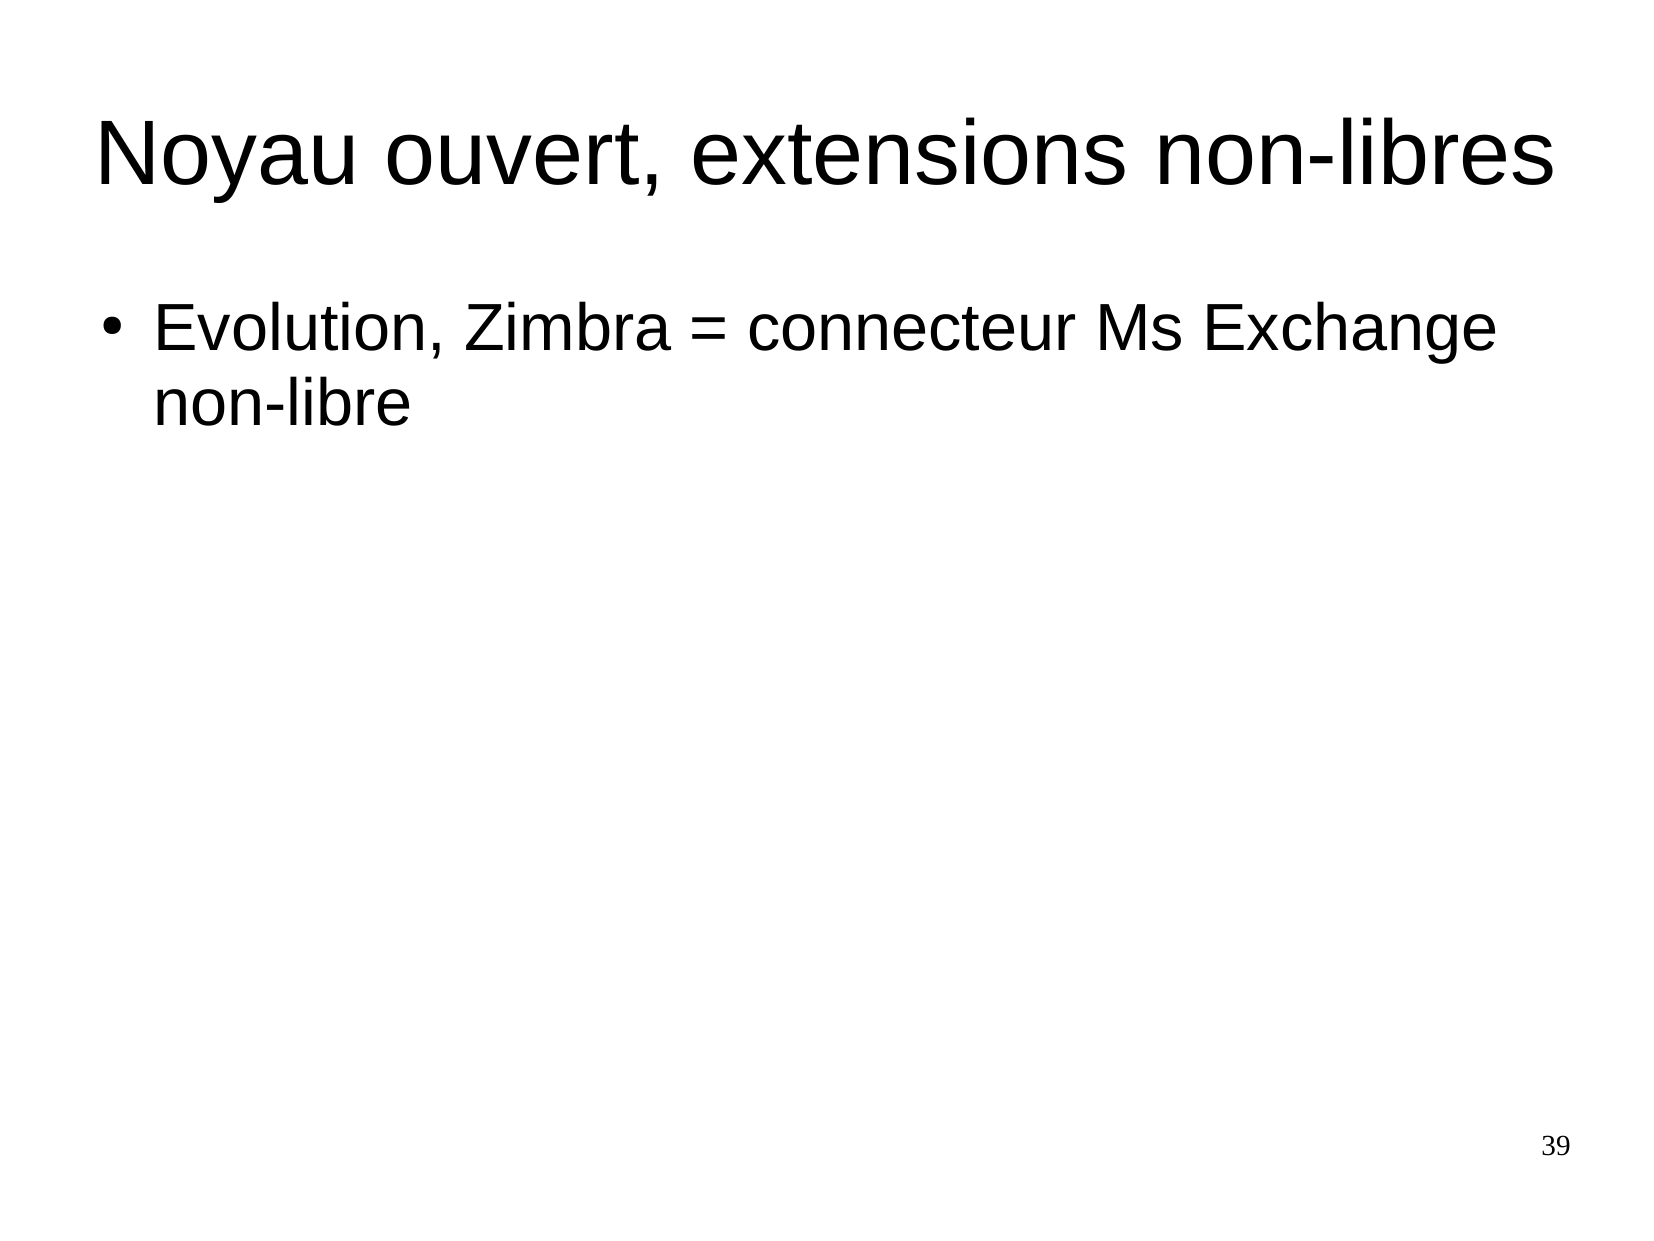

# Noyau ouvert, extensions non-libres
Evolution, Zimbra = connecteur Ms Exchange non-libre
39